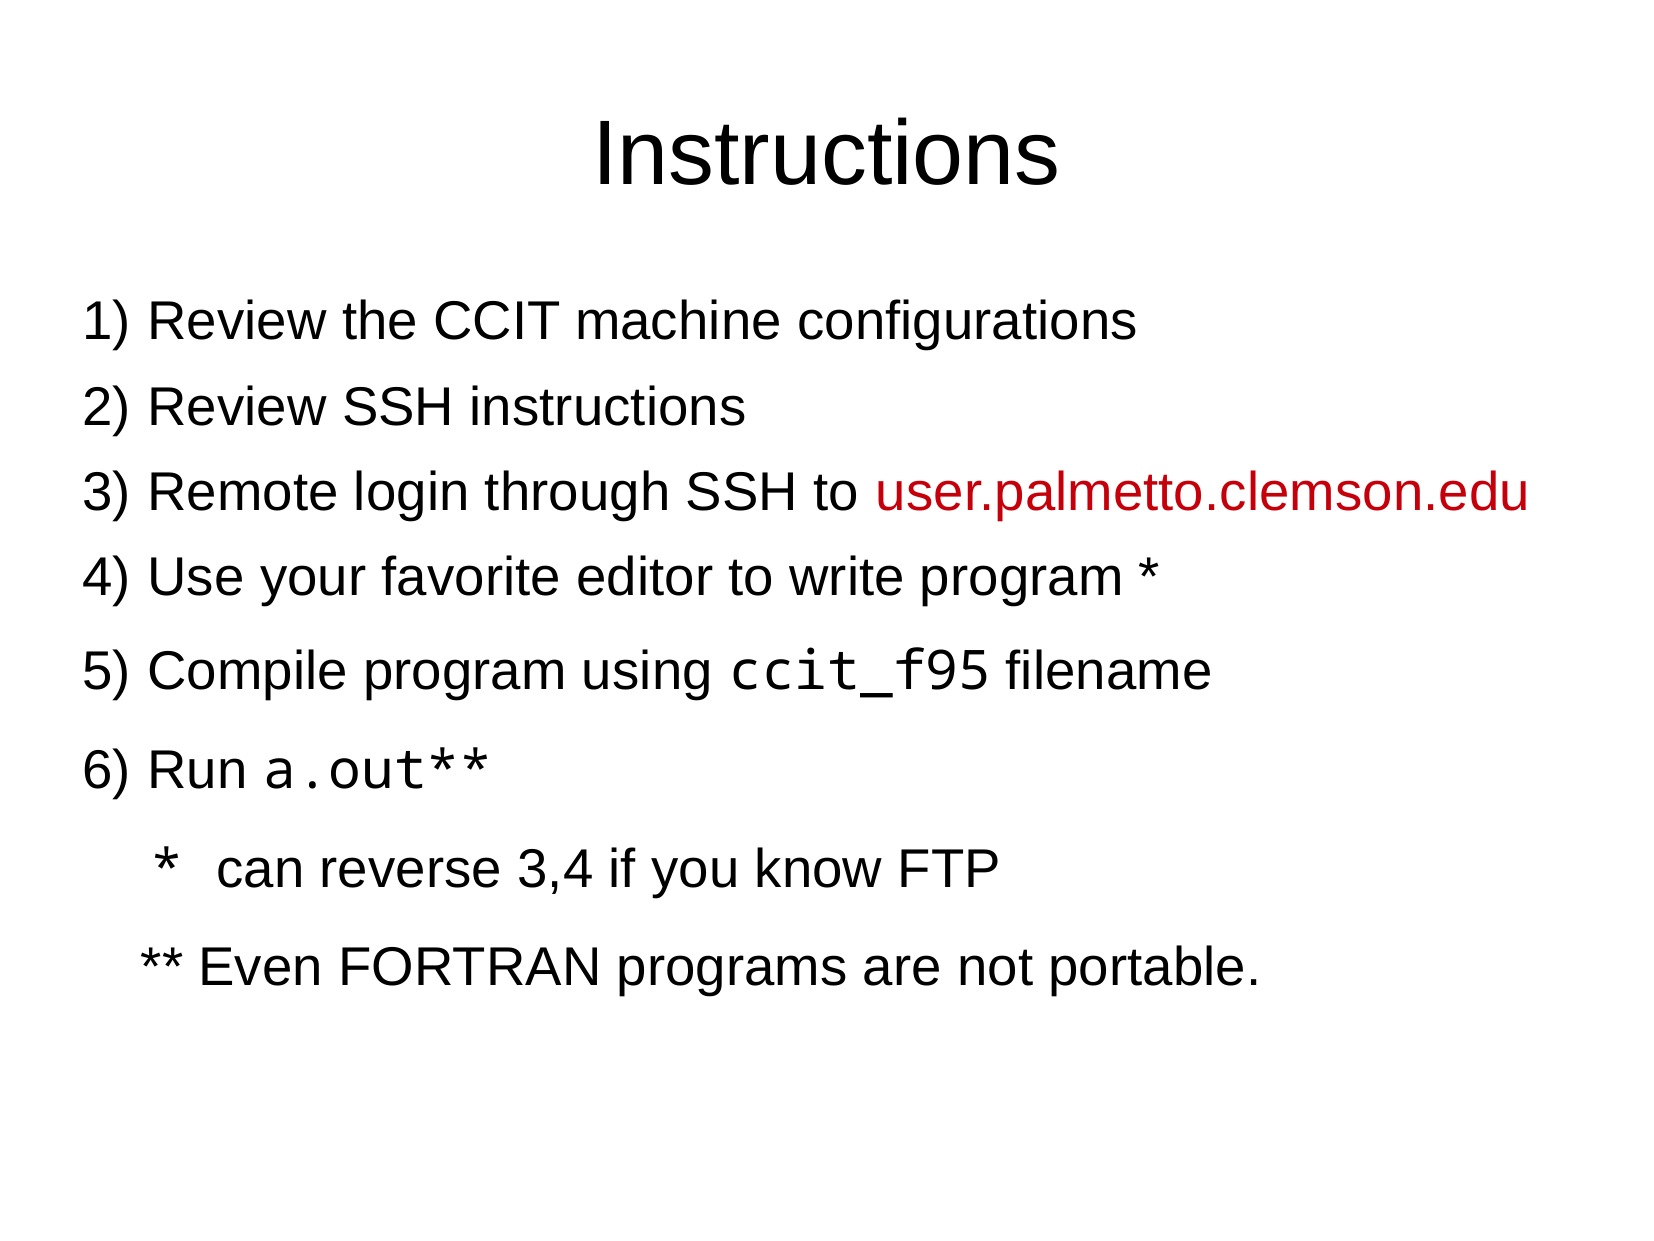

# Instructions
Review the CCIT machine configurations
Review SSH instructions
Remote login through SSH to user.palmetto.clemson.edu
Use your favorite editor to write program *
Compile program using ccit_f95 filename
Run a.out**
* can reverse 3,4 if you know FTP
** Even FORTRAN programs are not portable.